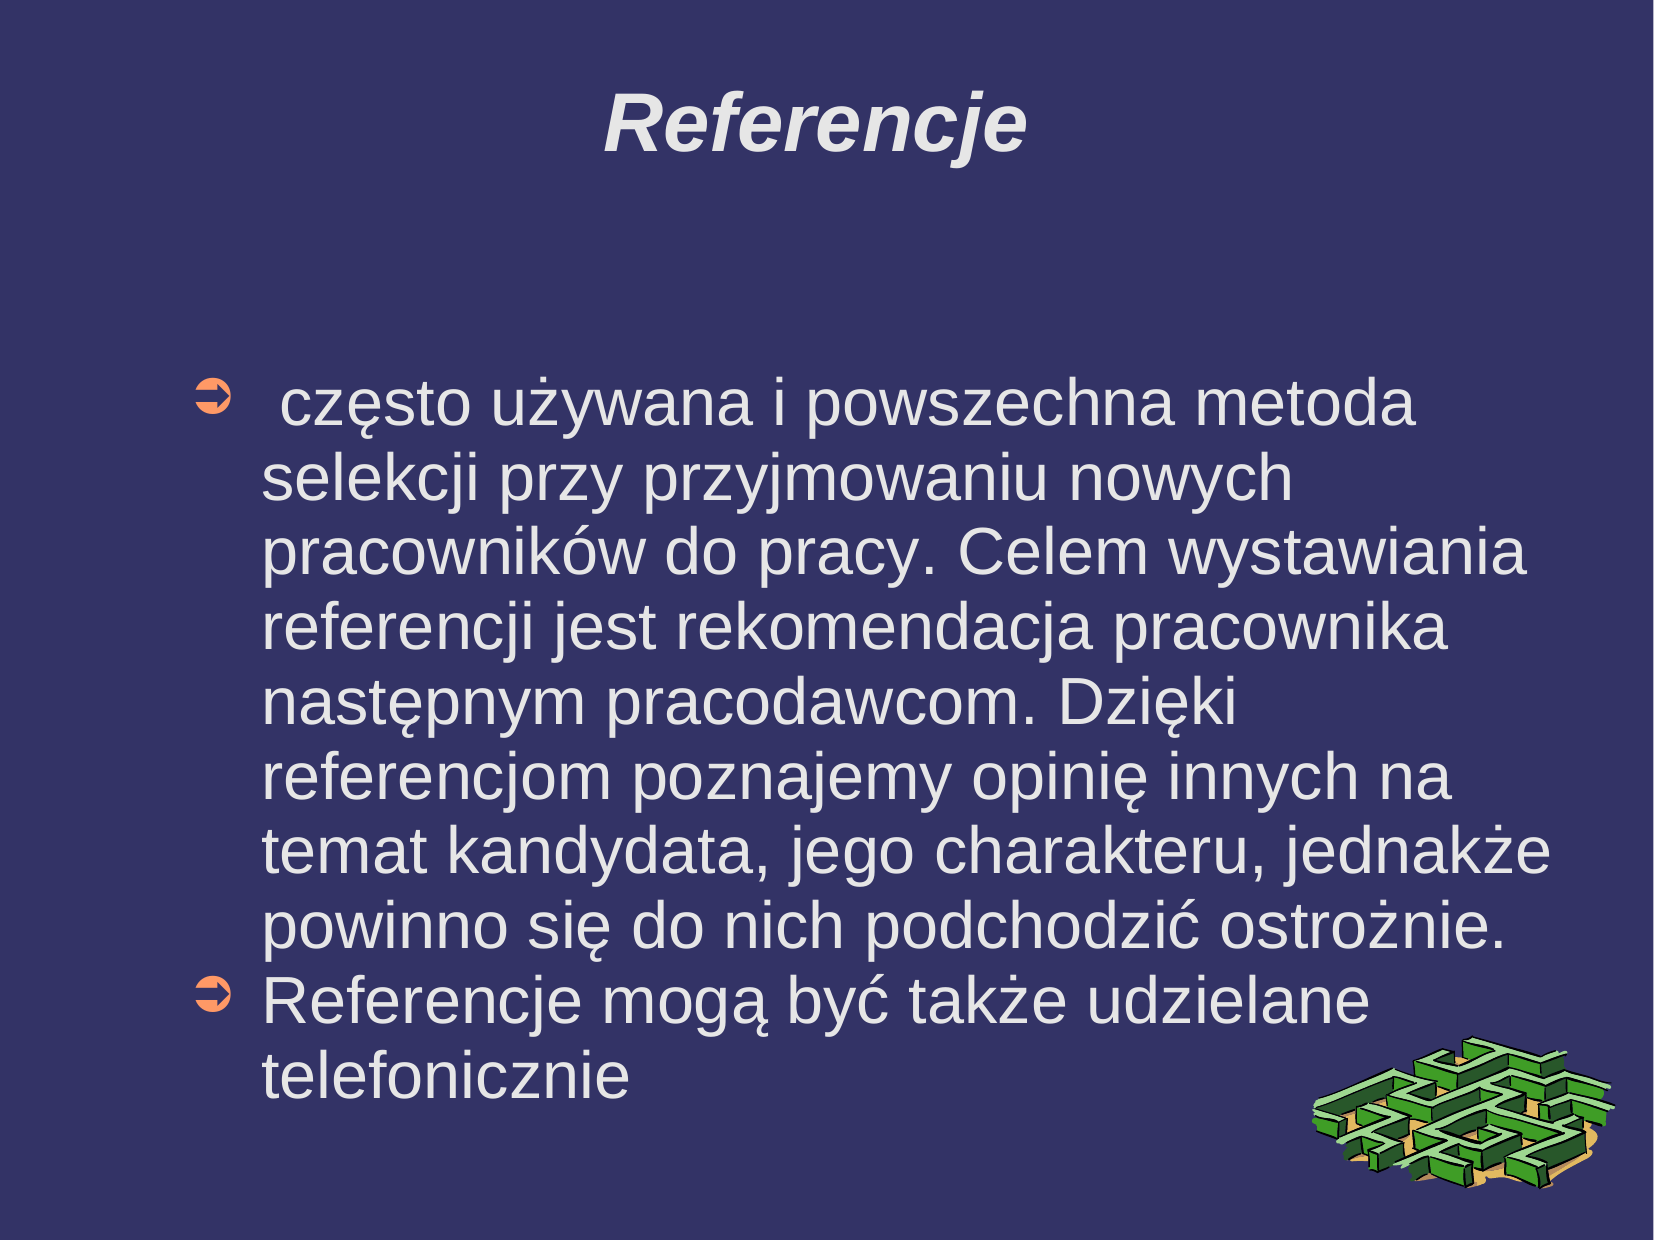

# Referencje
 często używana i powszechna metoda selekcji przy przyjmowaniu nowych pracowników do pracy. Celem wystawiania referencji jest rekomendacja pracownika następnym pracodawcom. Dzięki referencjom poznajemy opinię innych na temat kandydata, jego charakteru, jednakże powinno się do nich podchodzić ostrożnie.
Referencje mogą być także udzielane telefonicznie